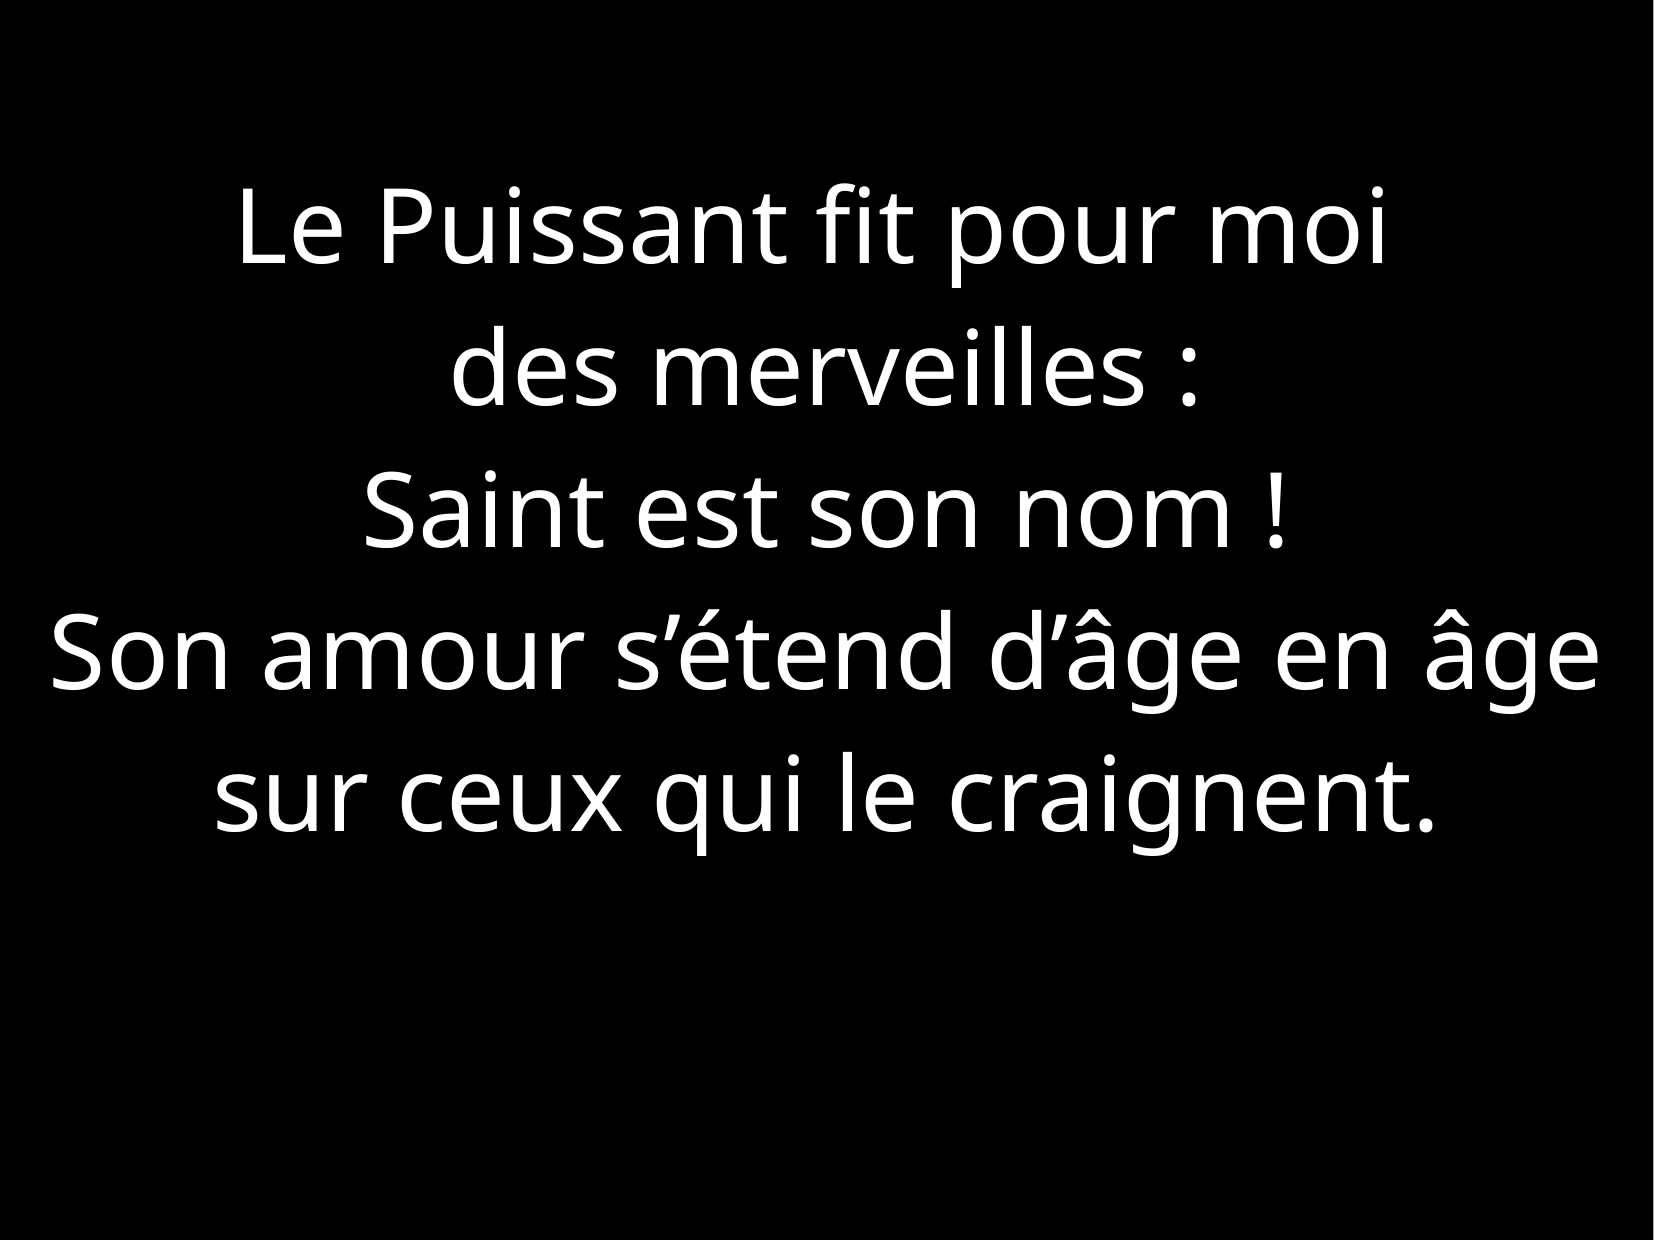

# Le Puissant fit pour moi
des merveilles :
Saint est son nom !
Son amour s’étend d’âge en âge
sur ceux qui le craignent.